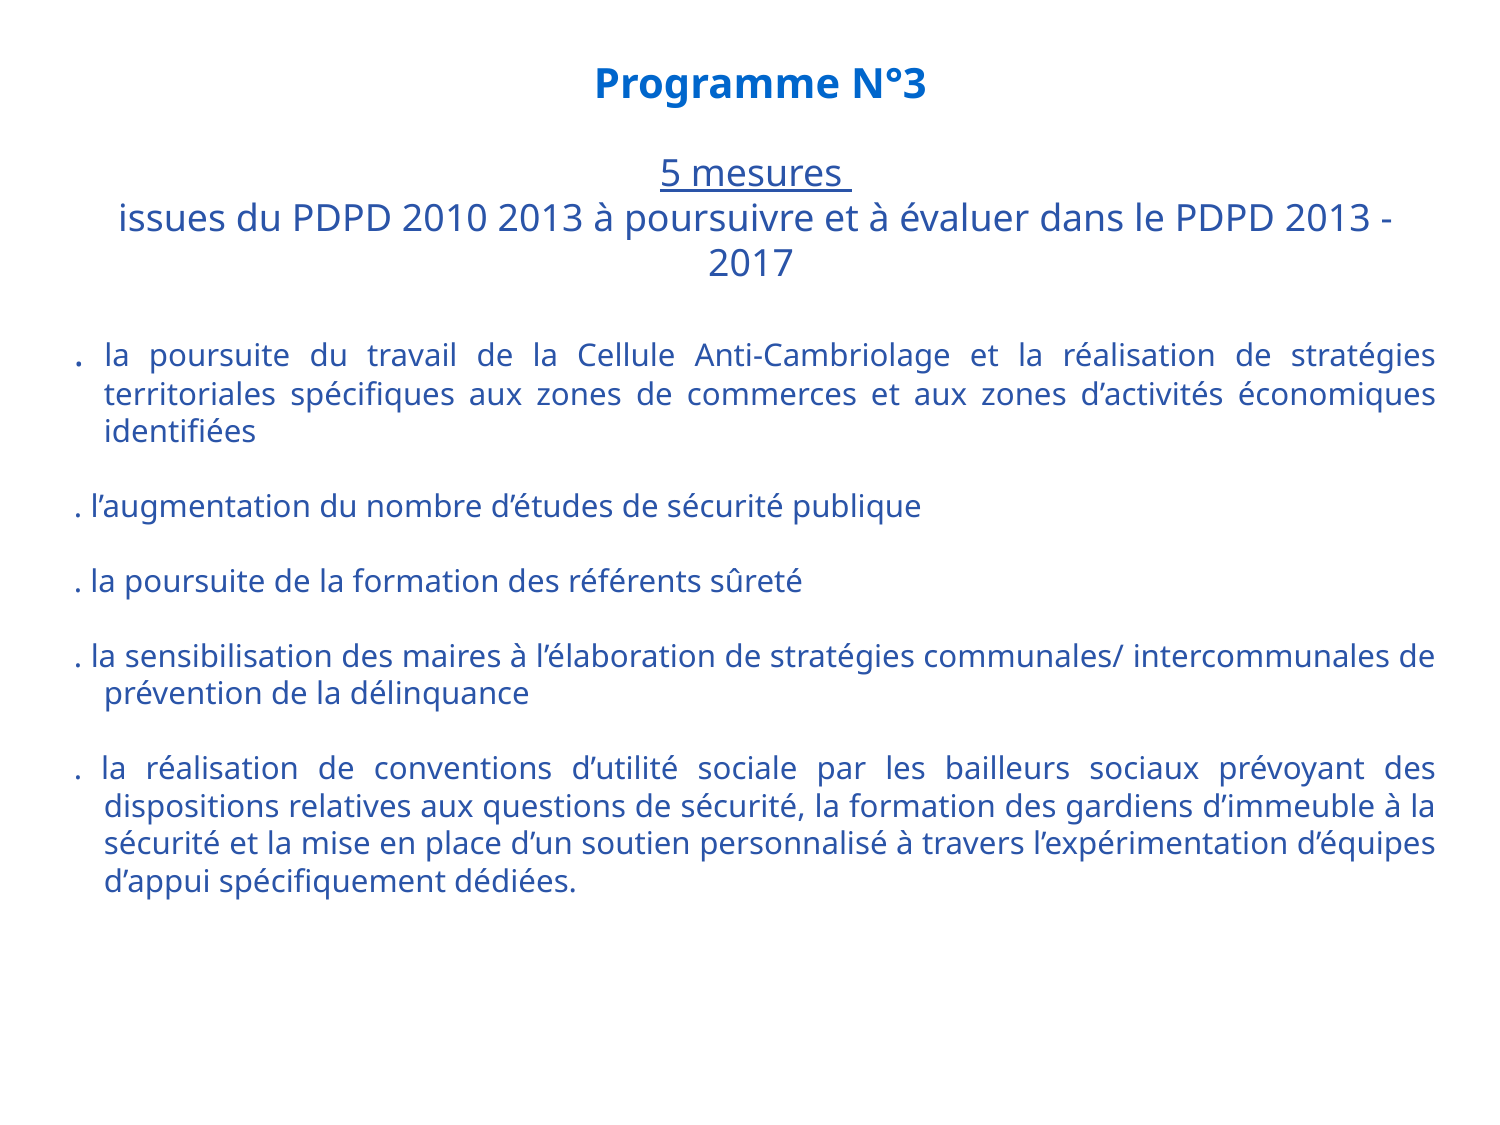

Programme N°3
5 mesures
issues du PDPD 2010 2013 à poursuivre et à évaluer dans le PDPD 2013 - 2017
. la poursuite du travail de la Cellule Anti-Cambriolage et la réalisation de stratégies territoriales spécifiques aux zones de commerces et aux zones d’activités économiques identifiées
. l’augmentation du nombre d’études de sécurité publique
. la poursuite de la formation des référents sûreté
. la sensibilisation des maires à l’élaboration de stratégies communales/ intercommunales de prévention de la délinquance
. la réalisation de conventions d’utilité sociale par les bailleurs sociaux prévoyant des dispositions relatives aux questions de sécurité, la formation des gardiens d’immeuble à la sécurité et la mise en place d’un soutien personnalisé à travers l’expérimentation d’équipes d’appui spécifiquement dédiées.